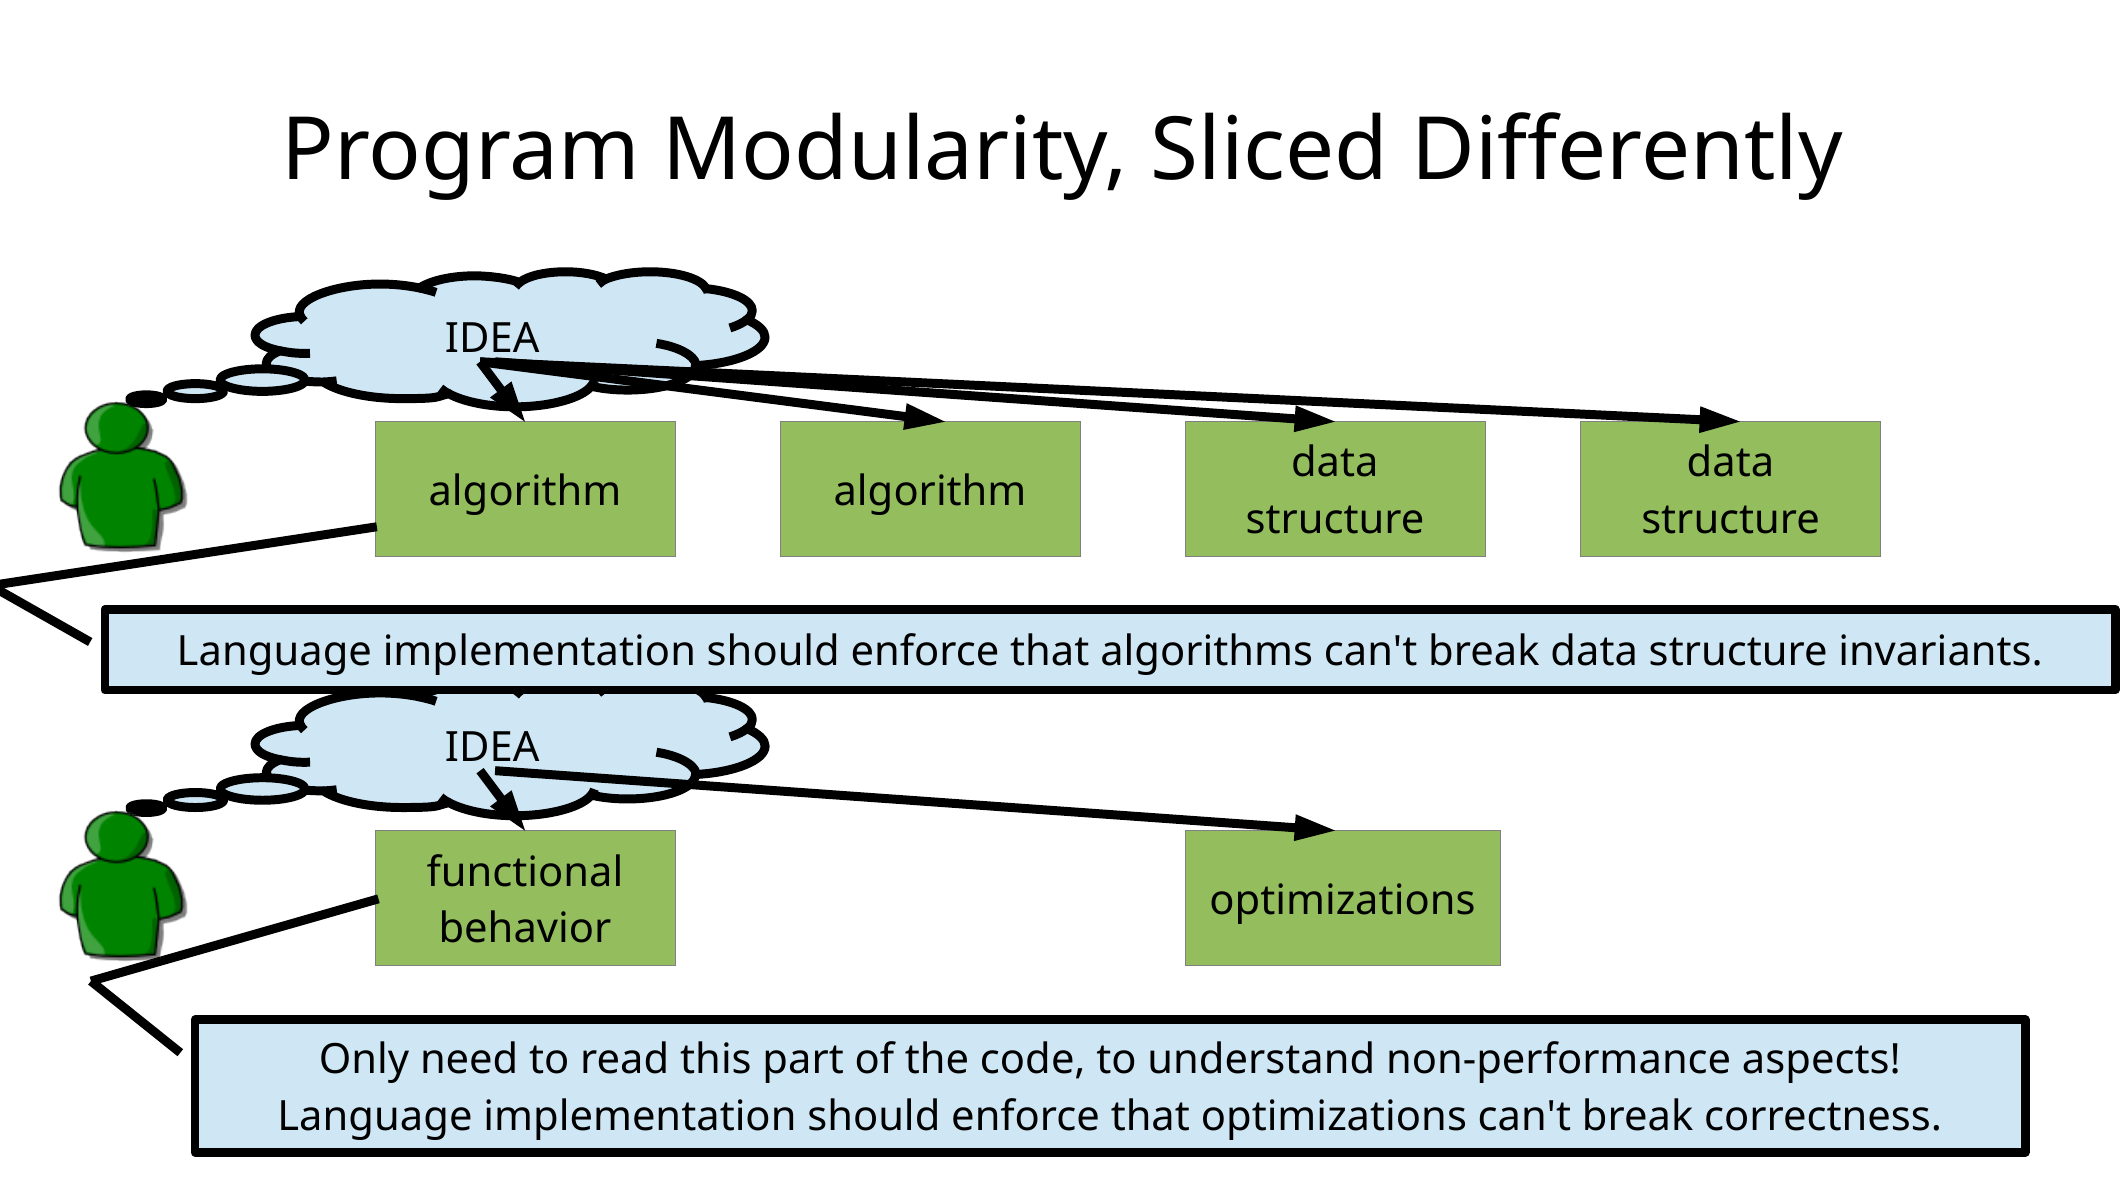

# Program Modularity, Sliced Differently
IDEA
data structure
data structure
algorithm
algorithm
Language implementation should enforce that algorithms can't break data structure invariants.
IDEA
functional behavior
optimizations
Only need to read this part of the code, to understand non-performance aspects!
Language implementation should enforce that optimizations can't break correctness.
7